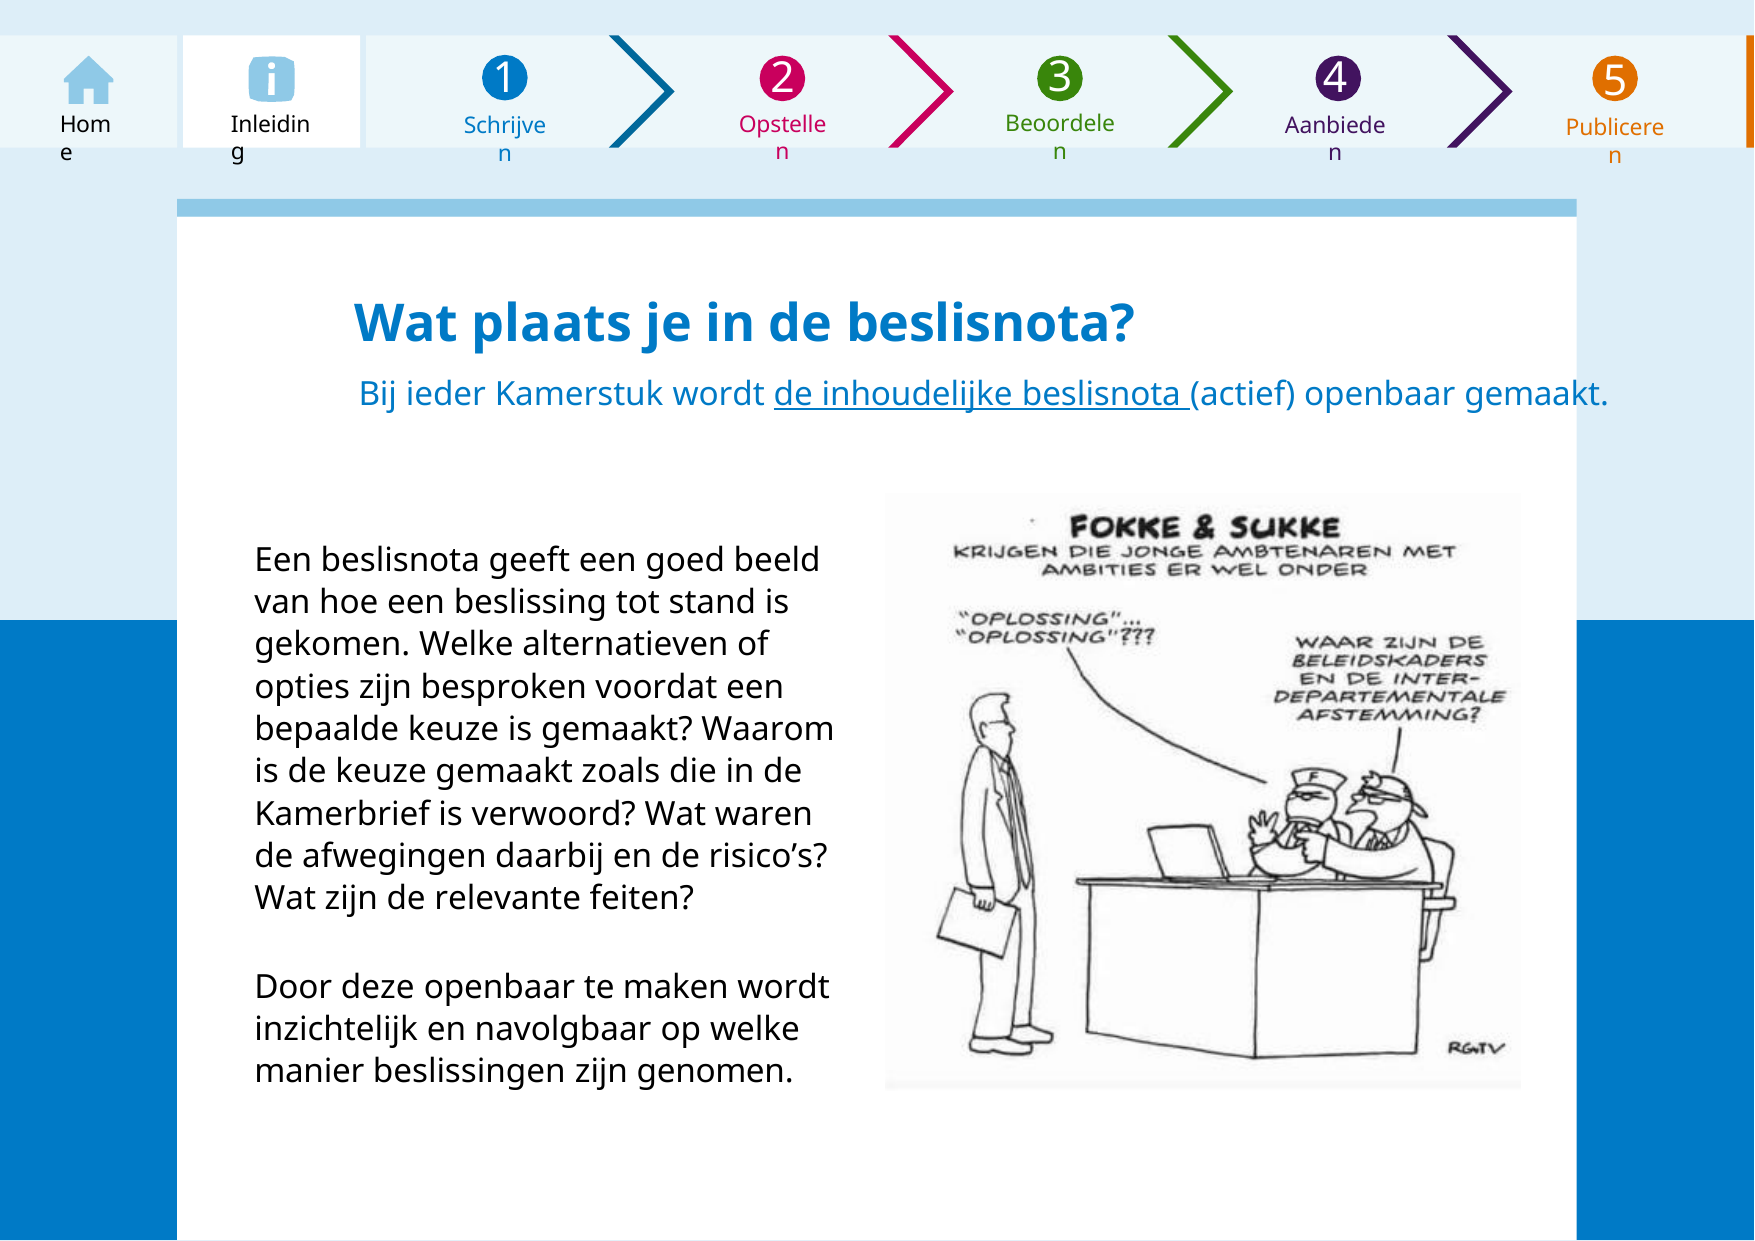

1
Schrijven
3
Beoordelen
2
Opstellen
4
Aanbieden
5
Publiceren
Inleiding
Home
Wat plaats je in de beslisnota?
Bij ieder Kamerstuk wordt de inhoudelijke beslisnota (actief) openbaar gemaakt.
Een beslisnota geeft een goed beeld van hoe een beslissing tot stand is gekomen. Welke alternatieven of opties zijn besproken voordat een bepaalde keuze is gemaakt? Waarom is de keuze gemaakt zoals die in de Kamerbrief is verwoord? Wat waren de afwegingen daarbij en de risico’s? Wat zijn de relevante feiten?
Door deze openbaar te maken wordt inzichtelijk en navolgbaar op welke manier beslissingen zijn genomen.
< Vorige pagina
Volgende pagina >